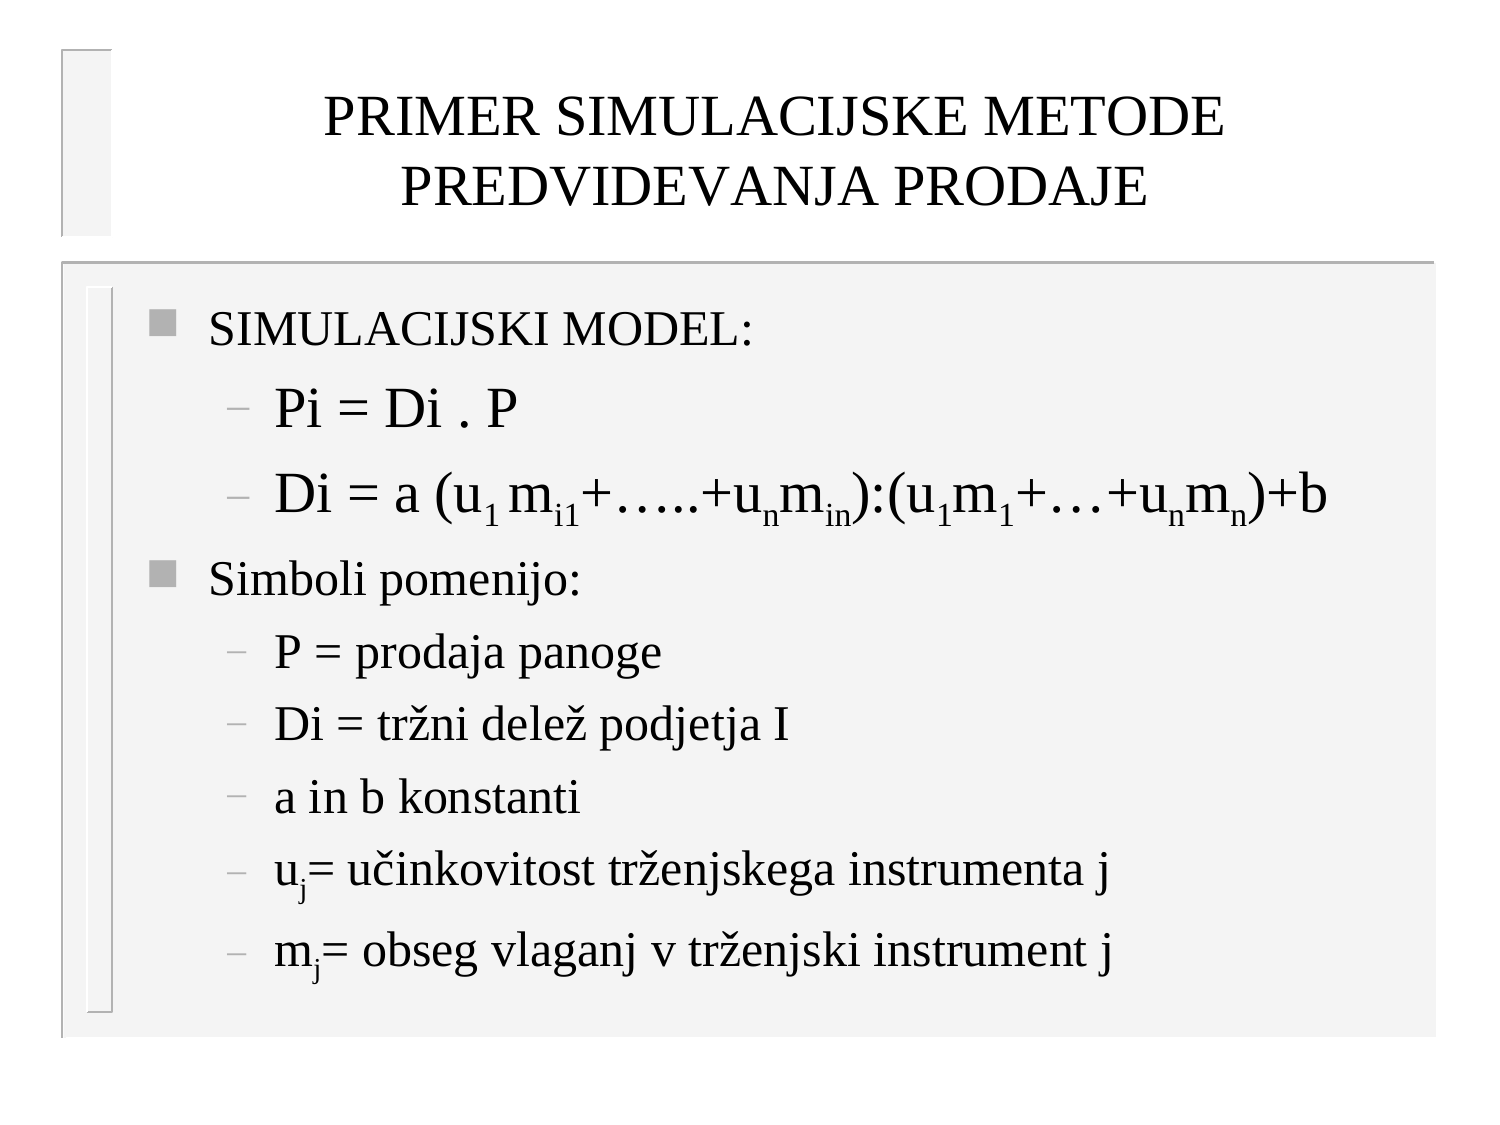

# PRIMER SIMULACIJSKE METODE PREDVIDEVANJA PRODAJE
SIMULACIJSKI MODEL:
Pi = Di . P
Di = a (u1 mi1+…..+unmin):(u1m1+…+unmn)+b
Simboli pomenijo:
P = prodaja panoge
Di = tržni delež podjetja I
a in b konstanti
uj= učinkovitost trženjskega instrumenta j
mj= obseg vlaganj v trženjski instrument j